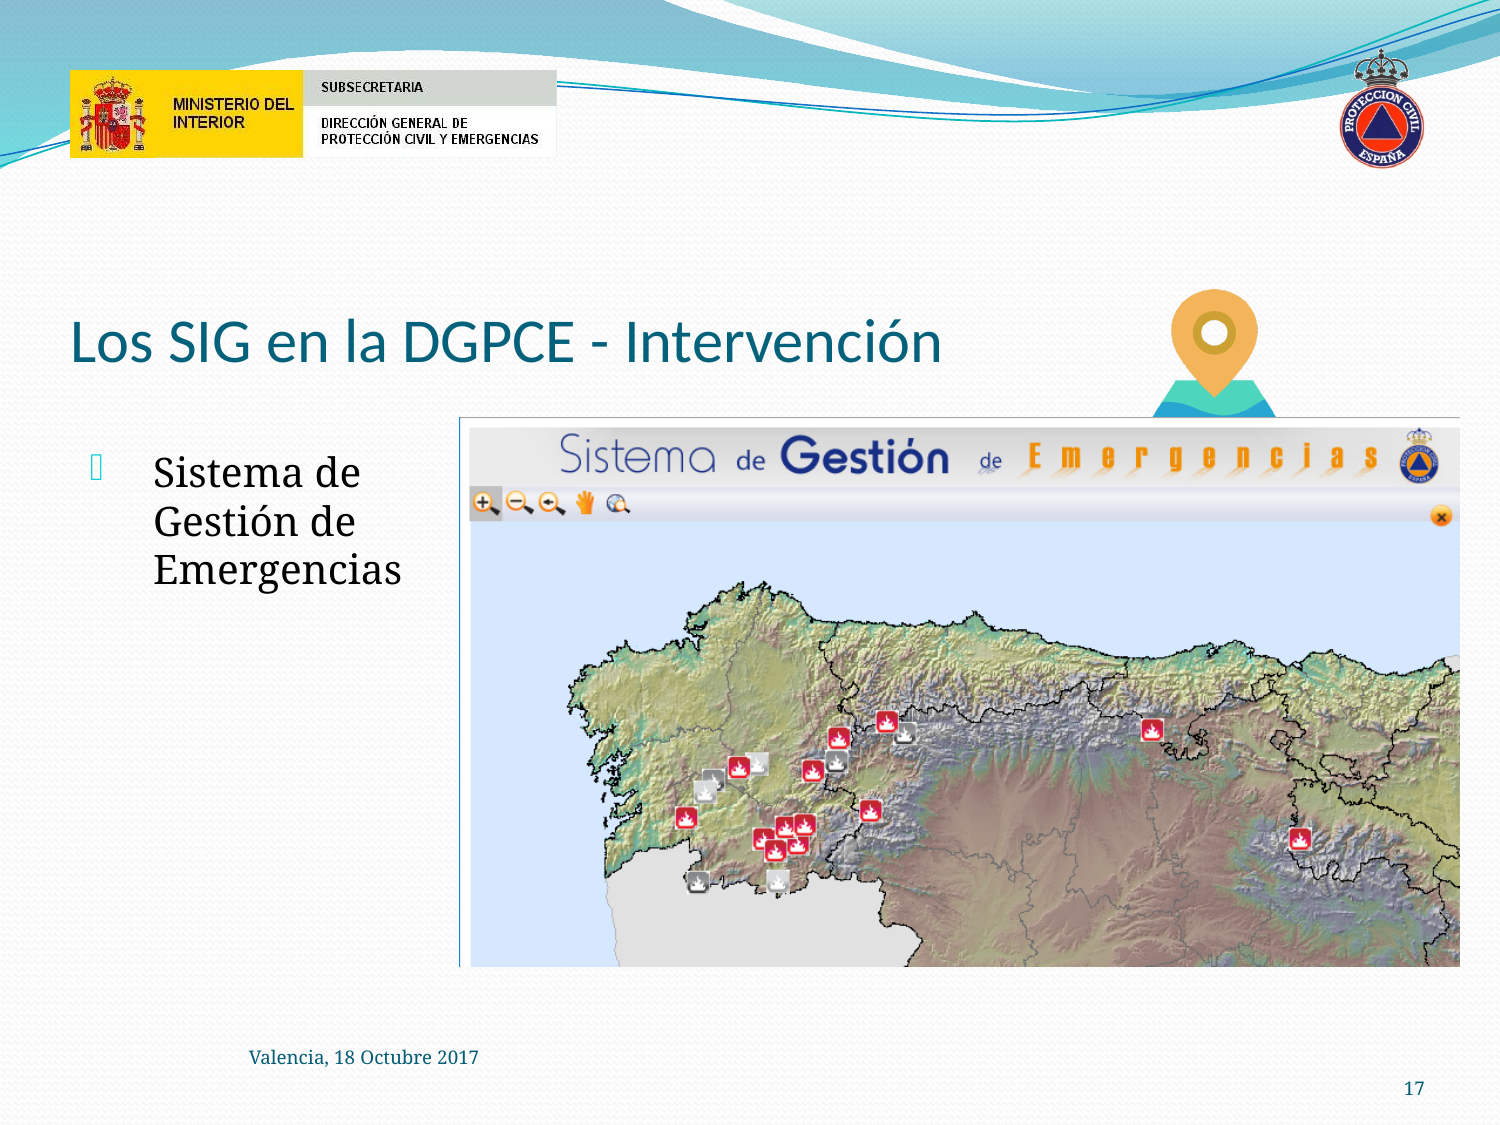

# Los SIG en la DGPCE - Intervención
Sistema de Gestión de Emergencias
Valencia, 18 Octubre 2017